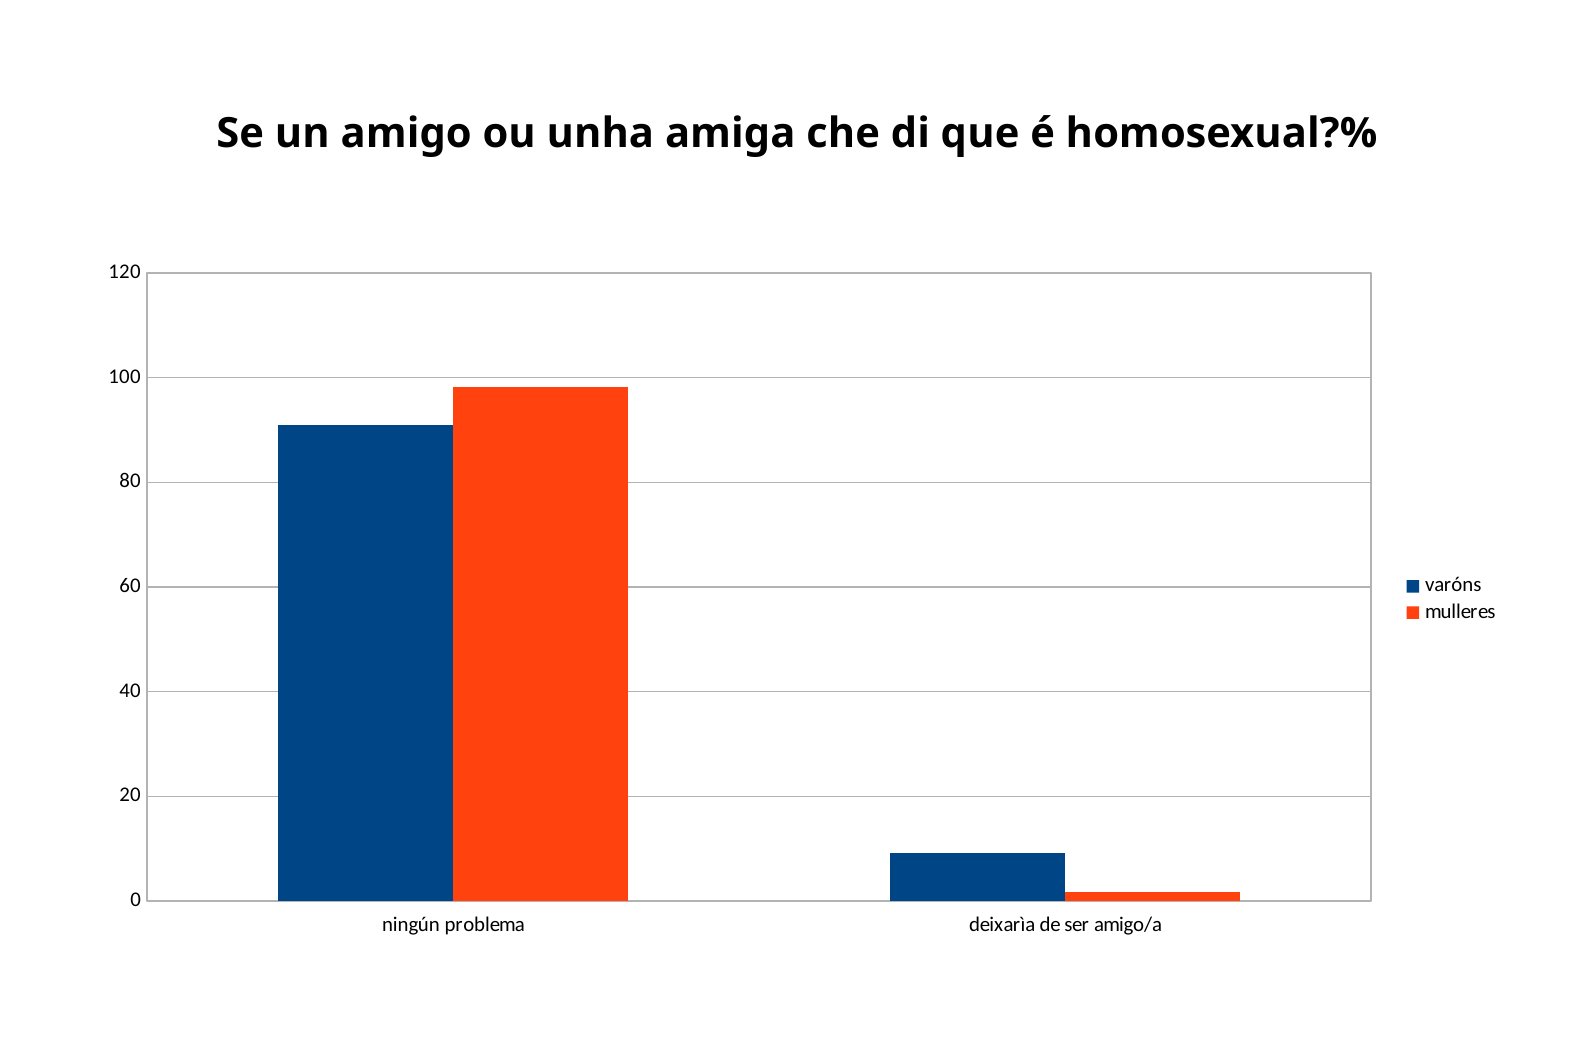

# Se un amigo ou unha amiga che di que é homosexual?%
### Chart
| Category | varóns | mulleres |
|---|---|---|
| ningún problema | 90.9 | 98.2 |
| deixarìa de ser amigo/a | 9.1 | 1.8 |